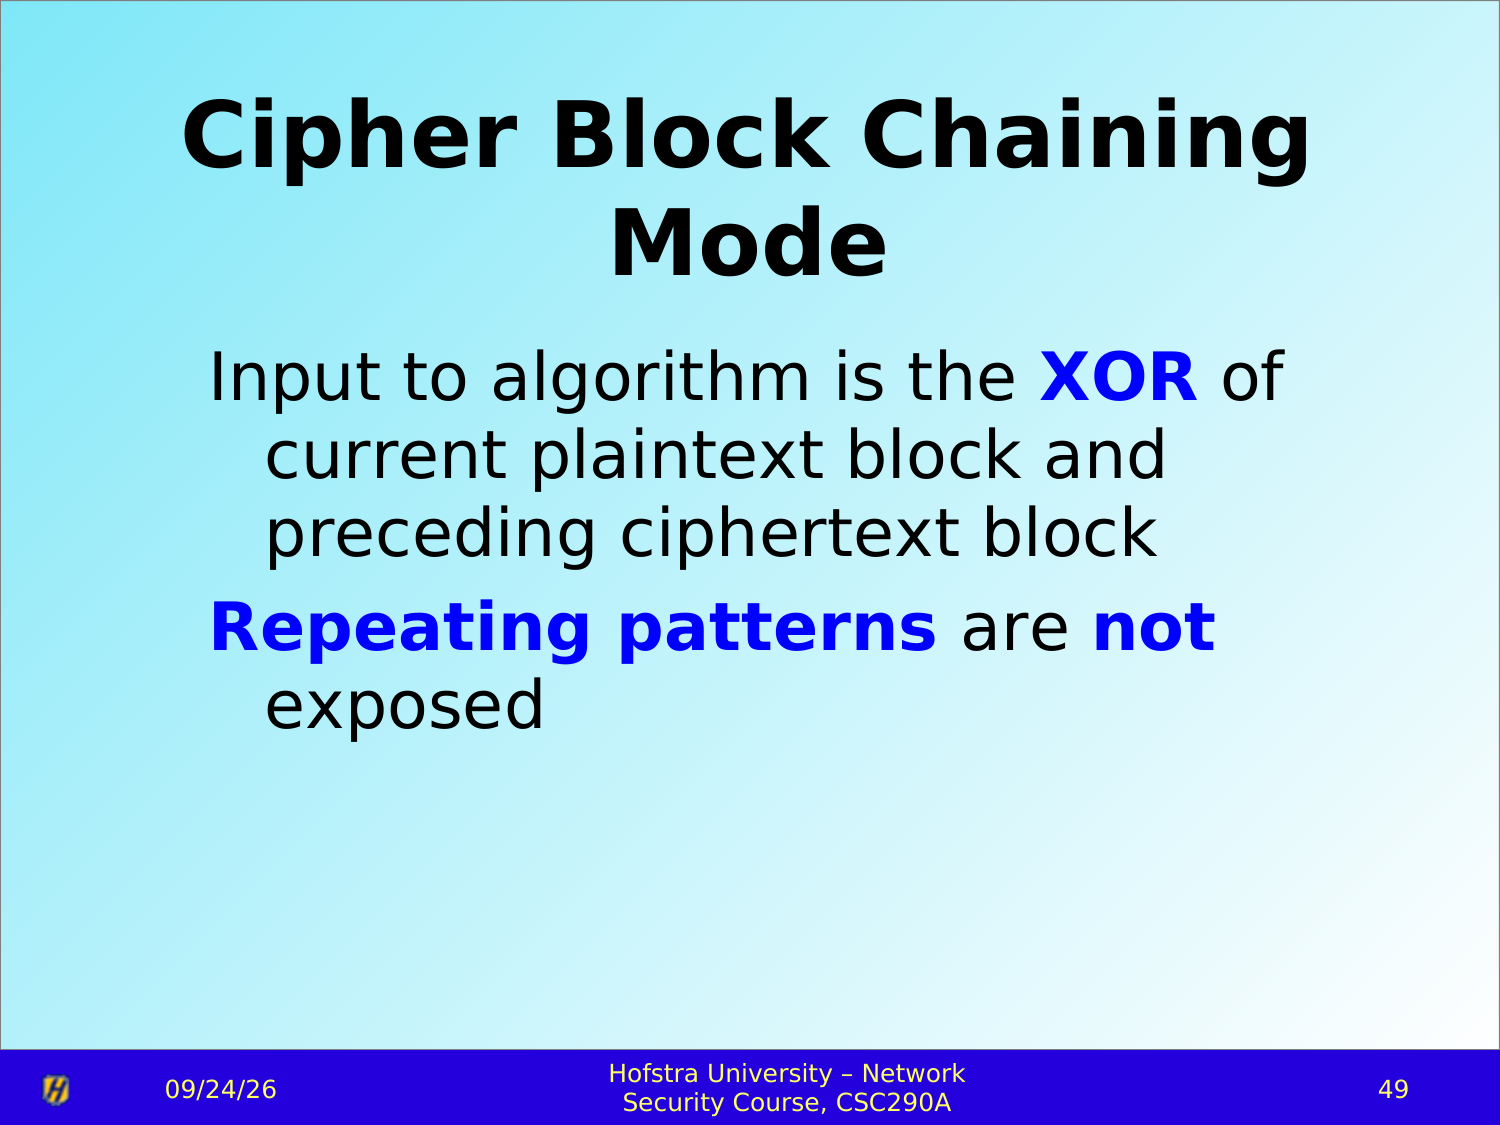

# Cipher Block Chaining Mode
Input to algorithm is the XOR of current plaintext block and preceding ciphertext block
Repeating patterns are not exposed
49